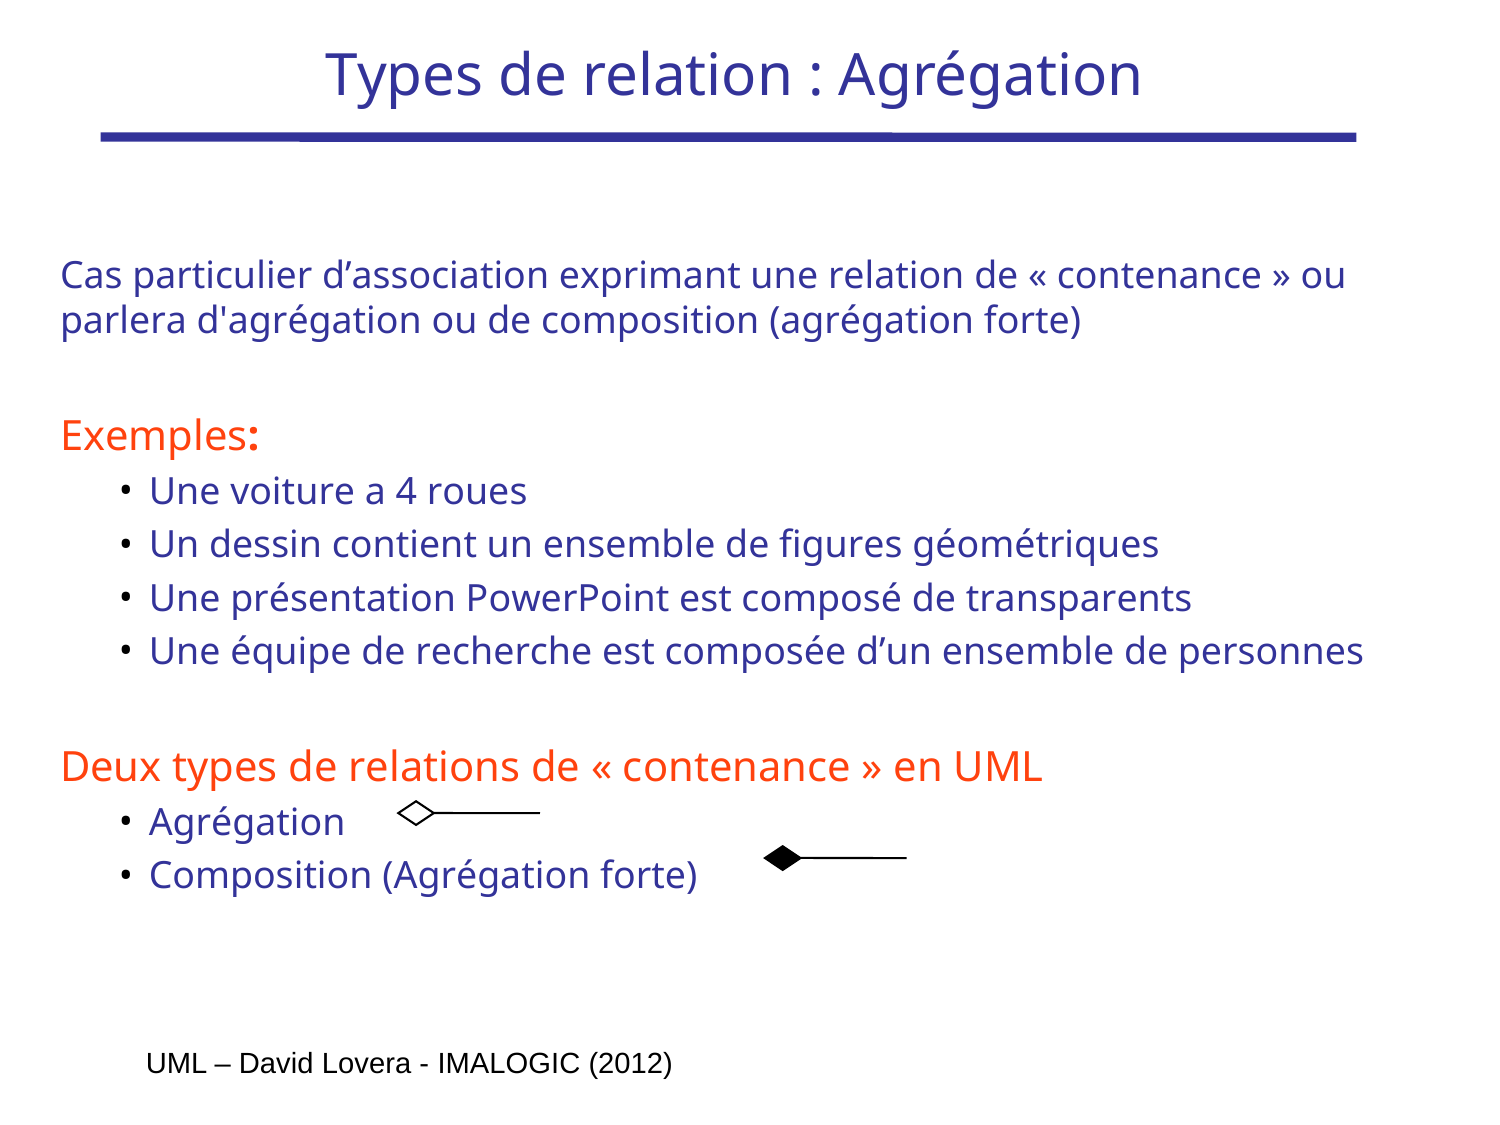

Types de relation : Agrégation
# Cas particulier d’association exprimant une relation de « contenance » ou parlera d'agrégation ou de composition (agrégation forte)
Exemples:
Une voiture a 4 roues
Un dessin contient un ensemble de figures géométriques
Une présentation PowerPoint est composé de transparents
Une équipe de recherche est composée d’un ensemble de personnes
Deux types de relations de « contenance » en UML
Agrégation
Composition (Agrégation forte)
UML – David Lovera - IMALOGIC (2012)